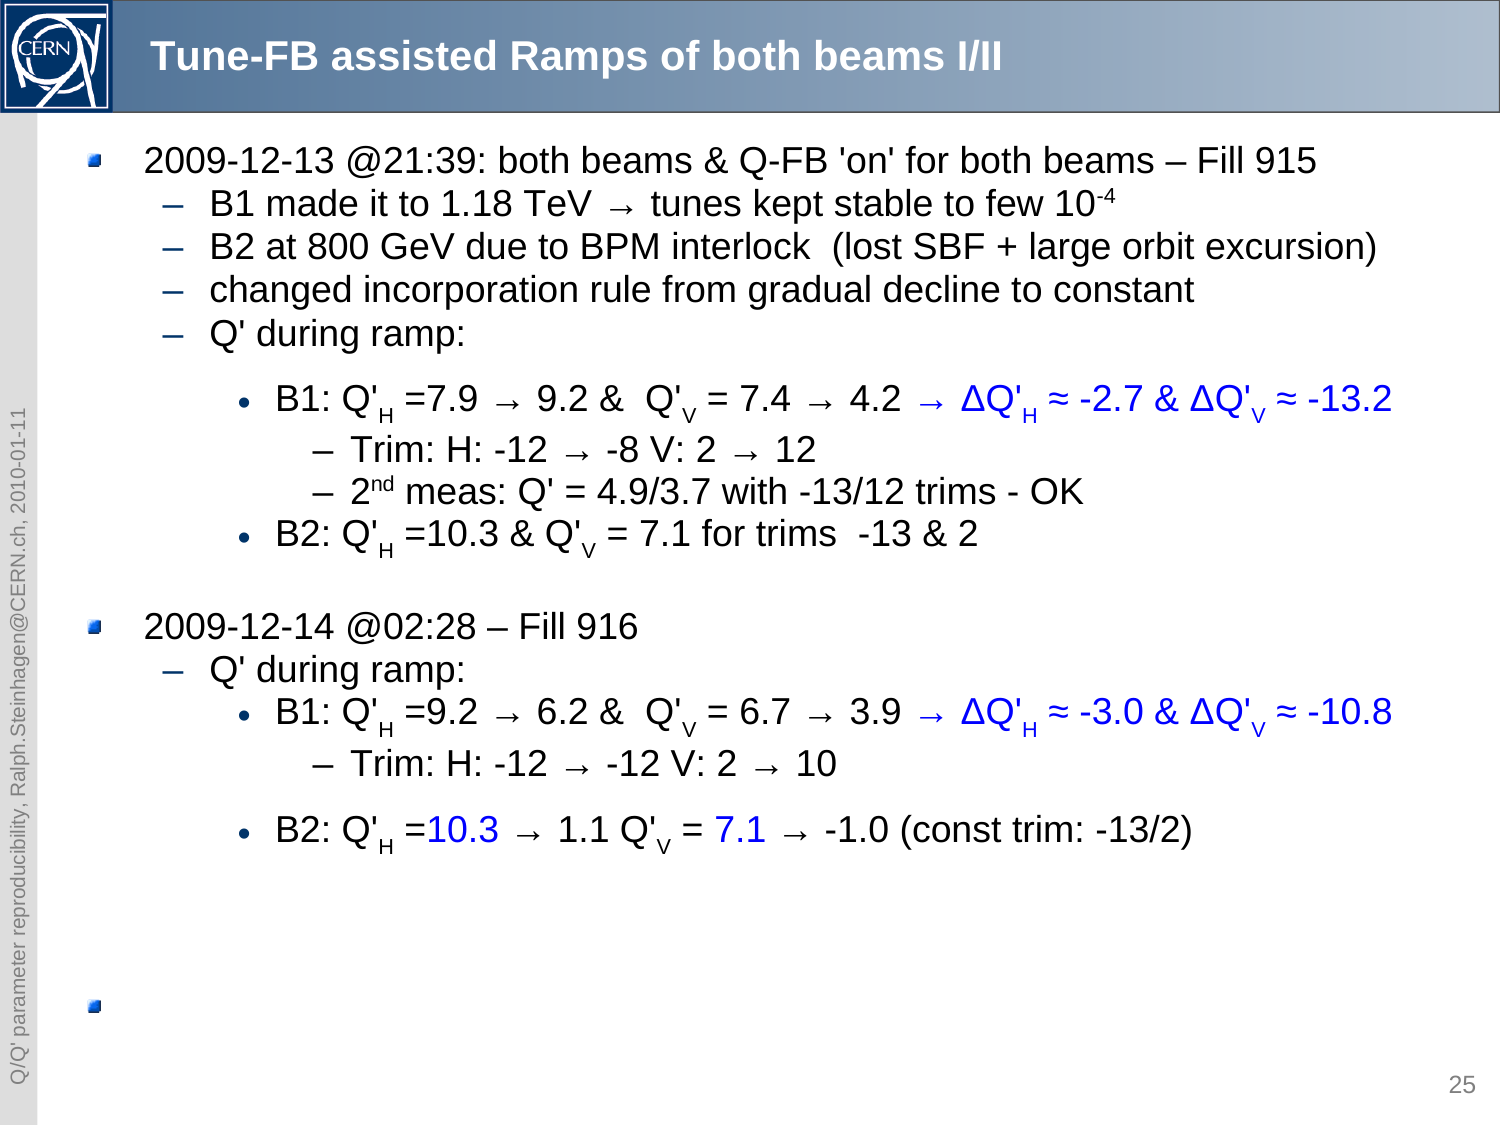

# Tune-FB assisted Ramps of both beams I/II
2009-12-13 @21:39: both beams & Q-FB 'on' for both beams – Fill 915
B1 made it to 1.18 TeV → tunes kept stable to few 10-4
B2 at 800 GeV due to BPM interlock (lost SBF + large orbit excursion)
changed incorporation rule from gradual decline to constant
Q' during ramp:
B1: Q'H =7.9 → 9.2 & Q'V = 7.4 → 4.2 → ΔQ'H ≈ -2.7 & ΔQ'V ≈ -13.2
Trim: H: -12 → -8 V: 2 → 12
2nd meas: Q' = 4.9/3.7 with -13/12 trims - OK
B2: Q'H =10.3 & Q'V = 7.1 for trims -13 & 2
2009-12-14 @02:28 – Fill 916
Q' during ramp:
B1: Q'H =9.2 → 6.2 & Q'V = 6.7 → 3.9 → ΔQ'H ≈ -3.0 & ΔQ'V ≈ -10.8
Trim: H: -12 → -12 V: 2 → 10
B2: Q'H =10.3 → 1.1 Q'V = 7.1 → -1.0 (const trim: -13/2)